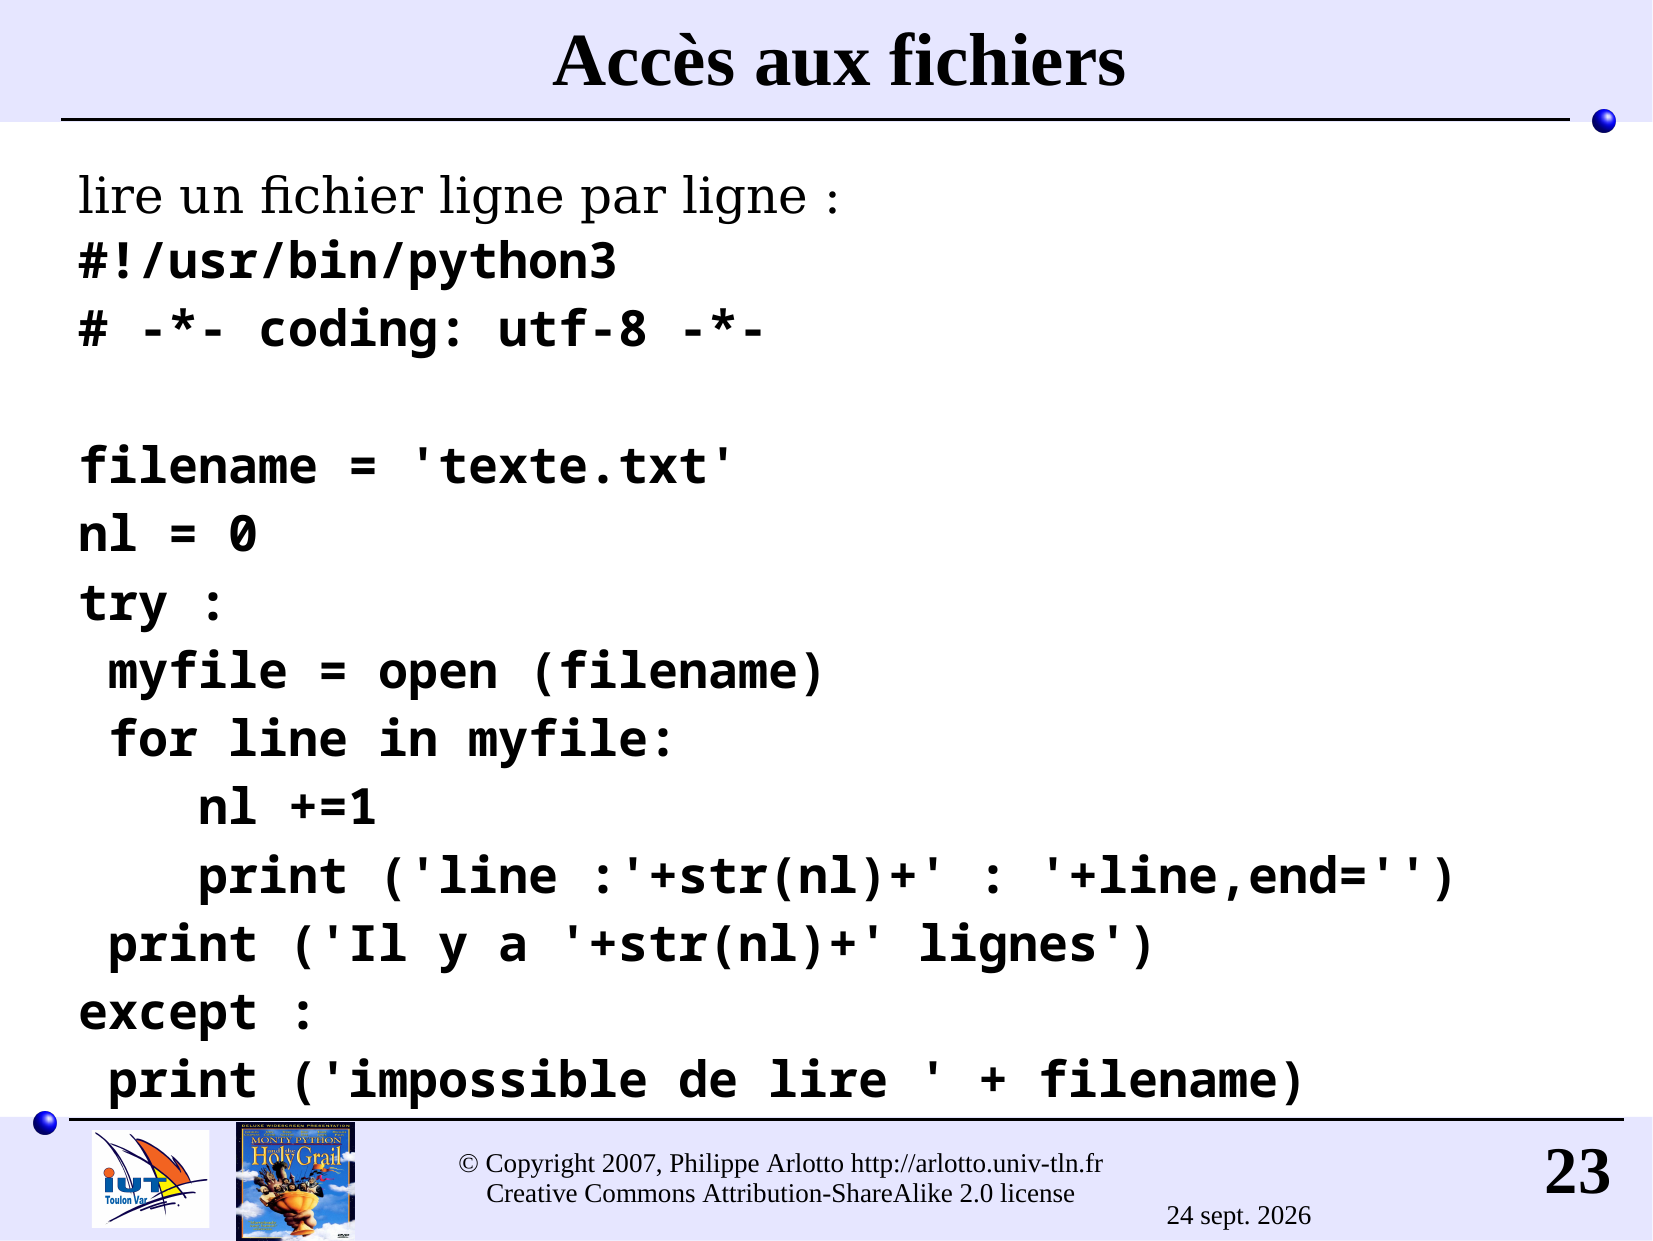

# Accès aux fichiers
lire un fichier ligne par ligne :
#!/usr/bin/python3
# -*- coding: utf-8 -*-
filename = 'texte.txt'
nl = 0
try :
 myfile = open (filename)
 for line in myfile:
 nl +=1
 print ('line :'+str(nl)+' : '+line,end='')
 print ('Il y a '+str(nl)+' lignes')
except :
 print ('impossible de lire ' + filename)